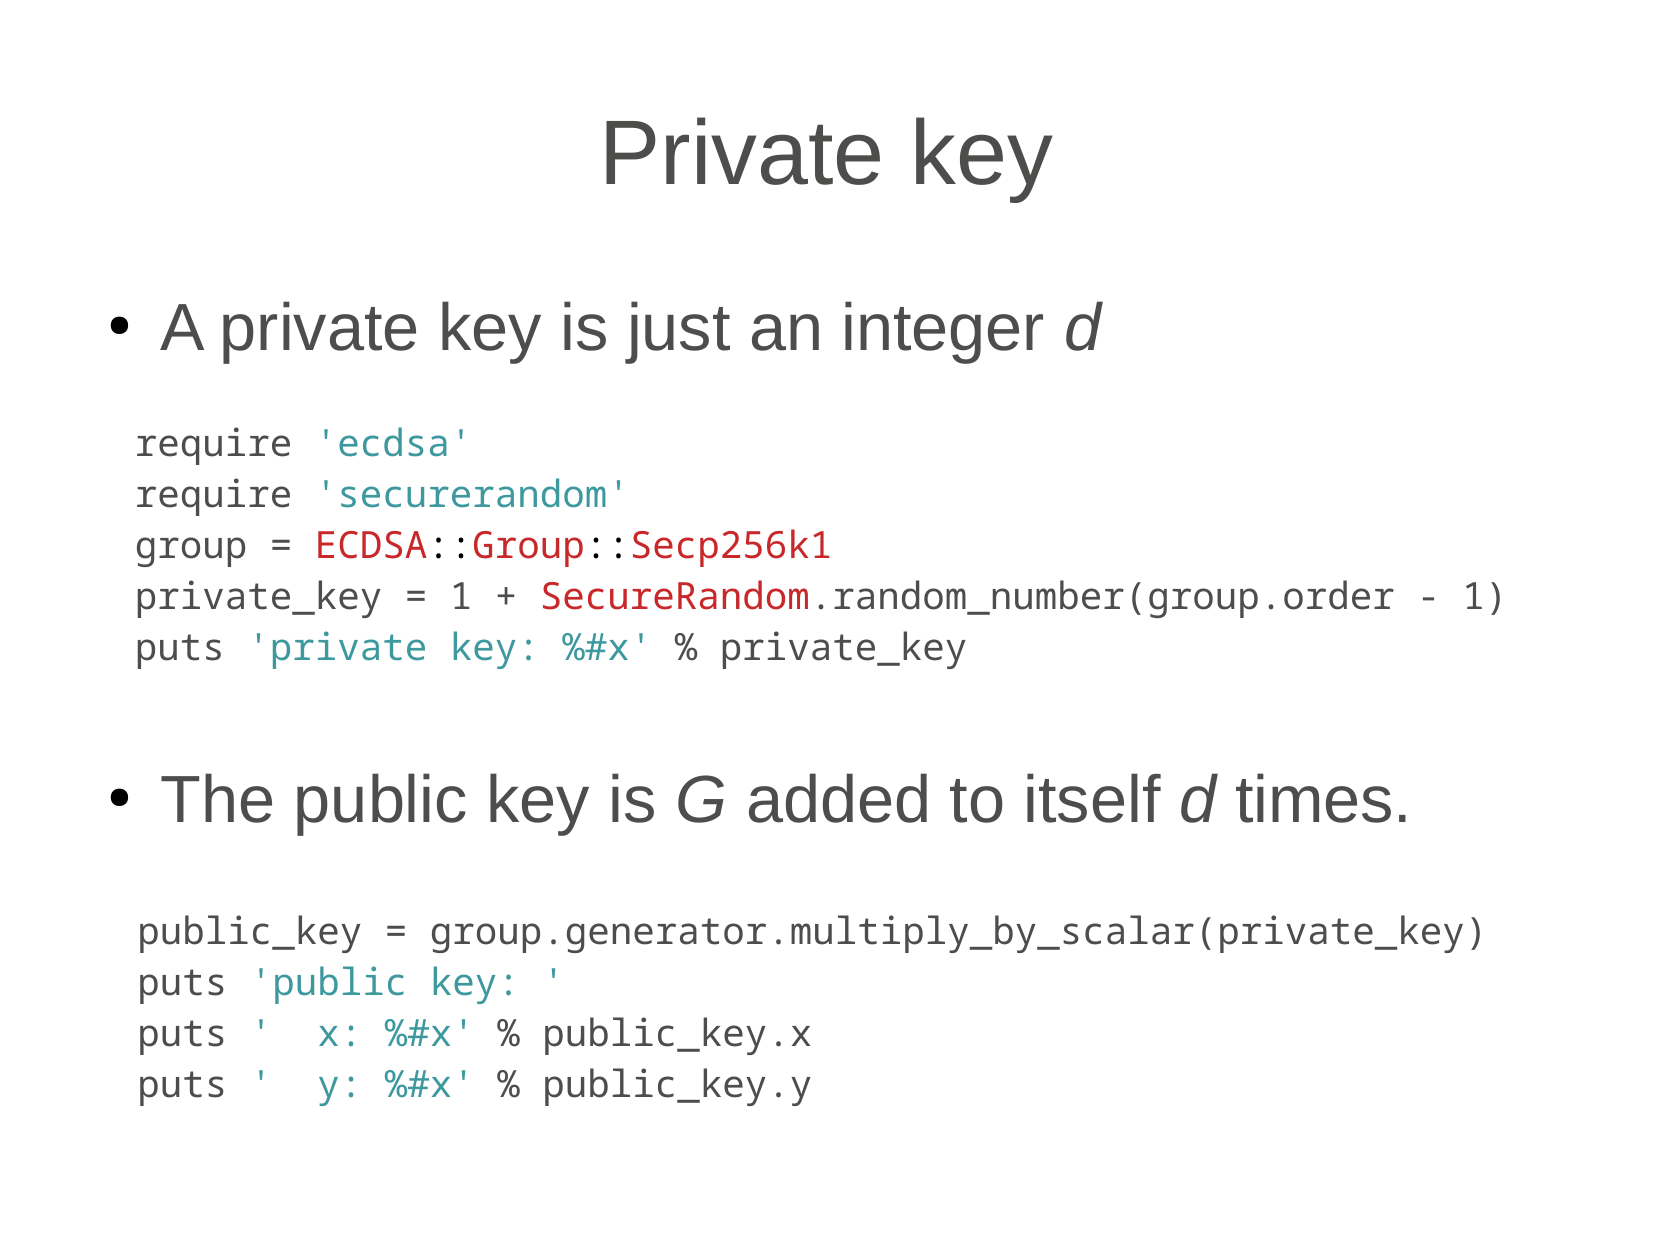

# Private key
A private key is just an integer d
require 'ecdsa'
require 'securerandom'
group = ECDSA::Group::Secp256k1
private_key = 1 + SecureRandom.random_number(group.order - 1)
puts 'private key: %#x' % private_key
The public key is G added to itself d times.
public_key = group.generator.multiply_by_scalar(private_key)
puts 'public key: '
puts ' x: %#x' % public_key.x
puts ' y: %#x' % public_key.y